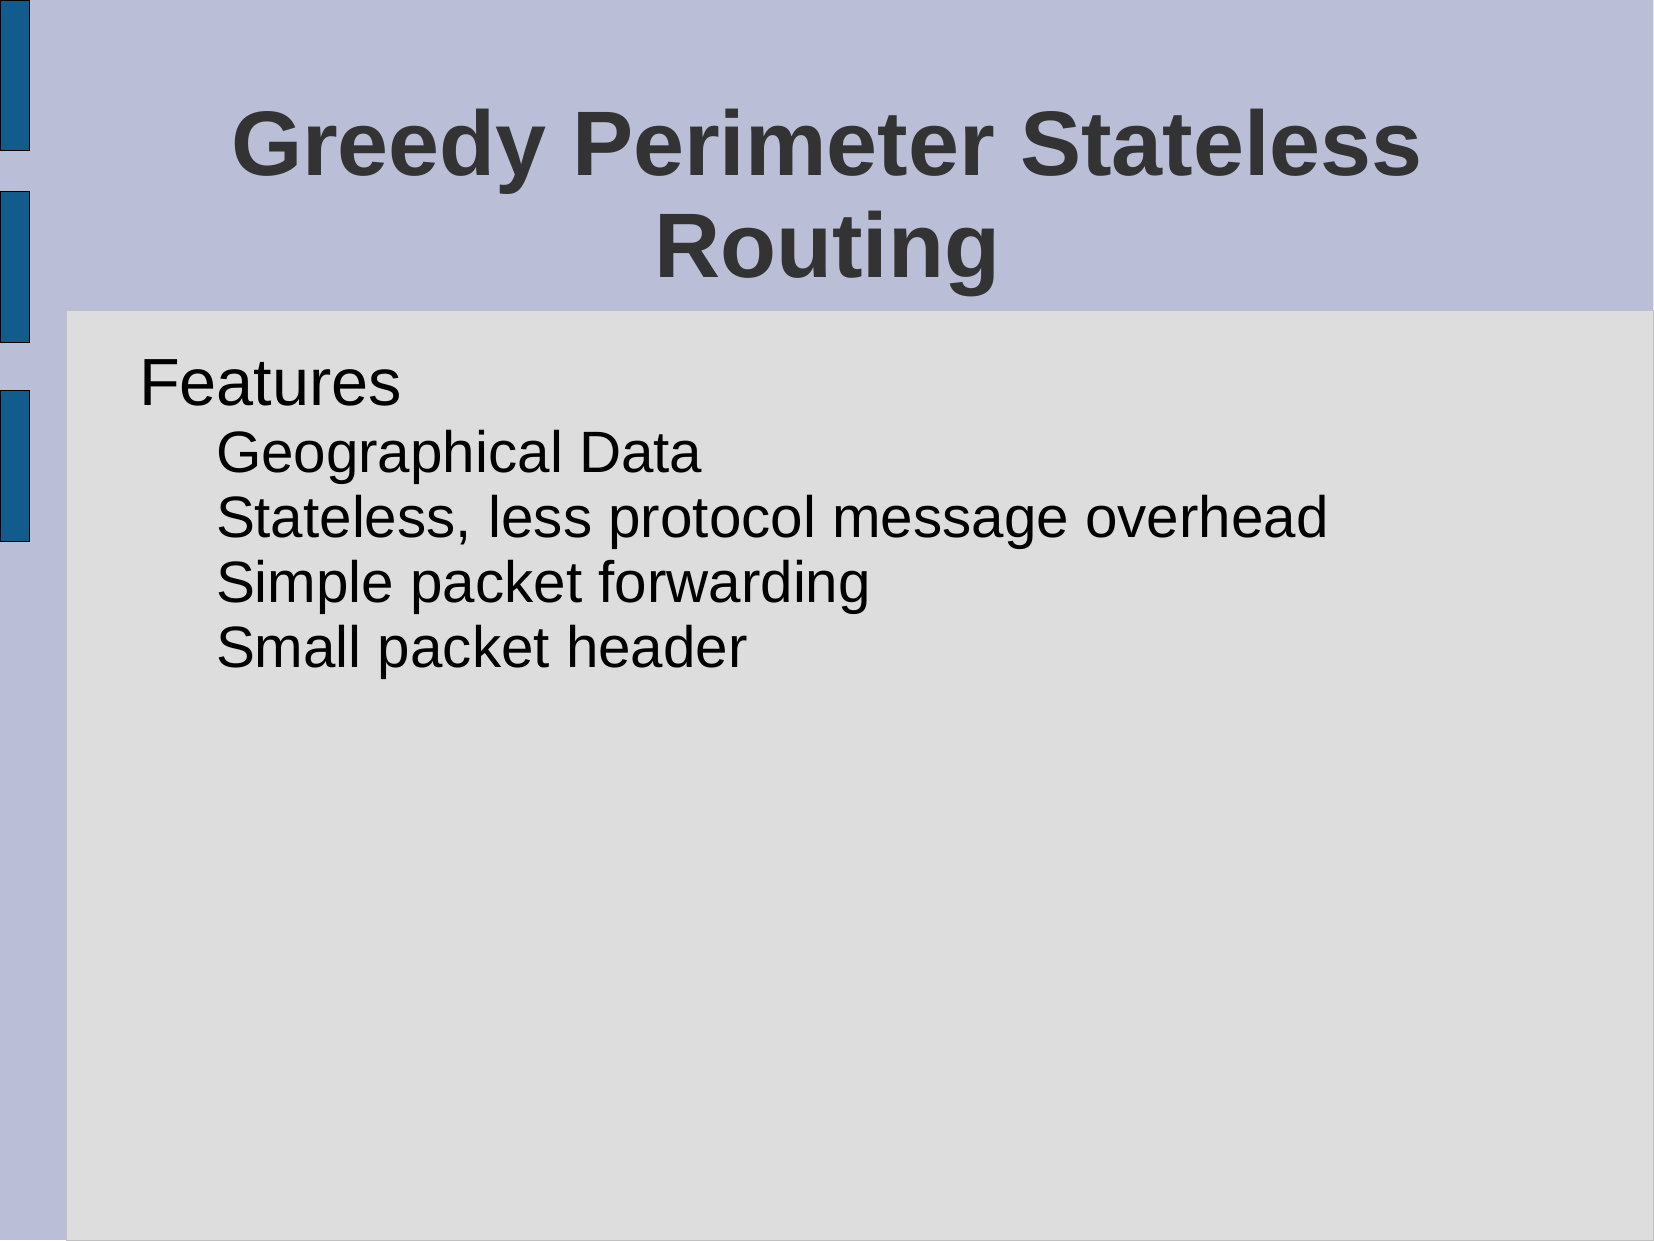

# Greedy Perimeter Stateless Routing
Features
Geographical Data
Stateless, less protocol message overhead
Simple packet forwarding
Small packet header